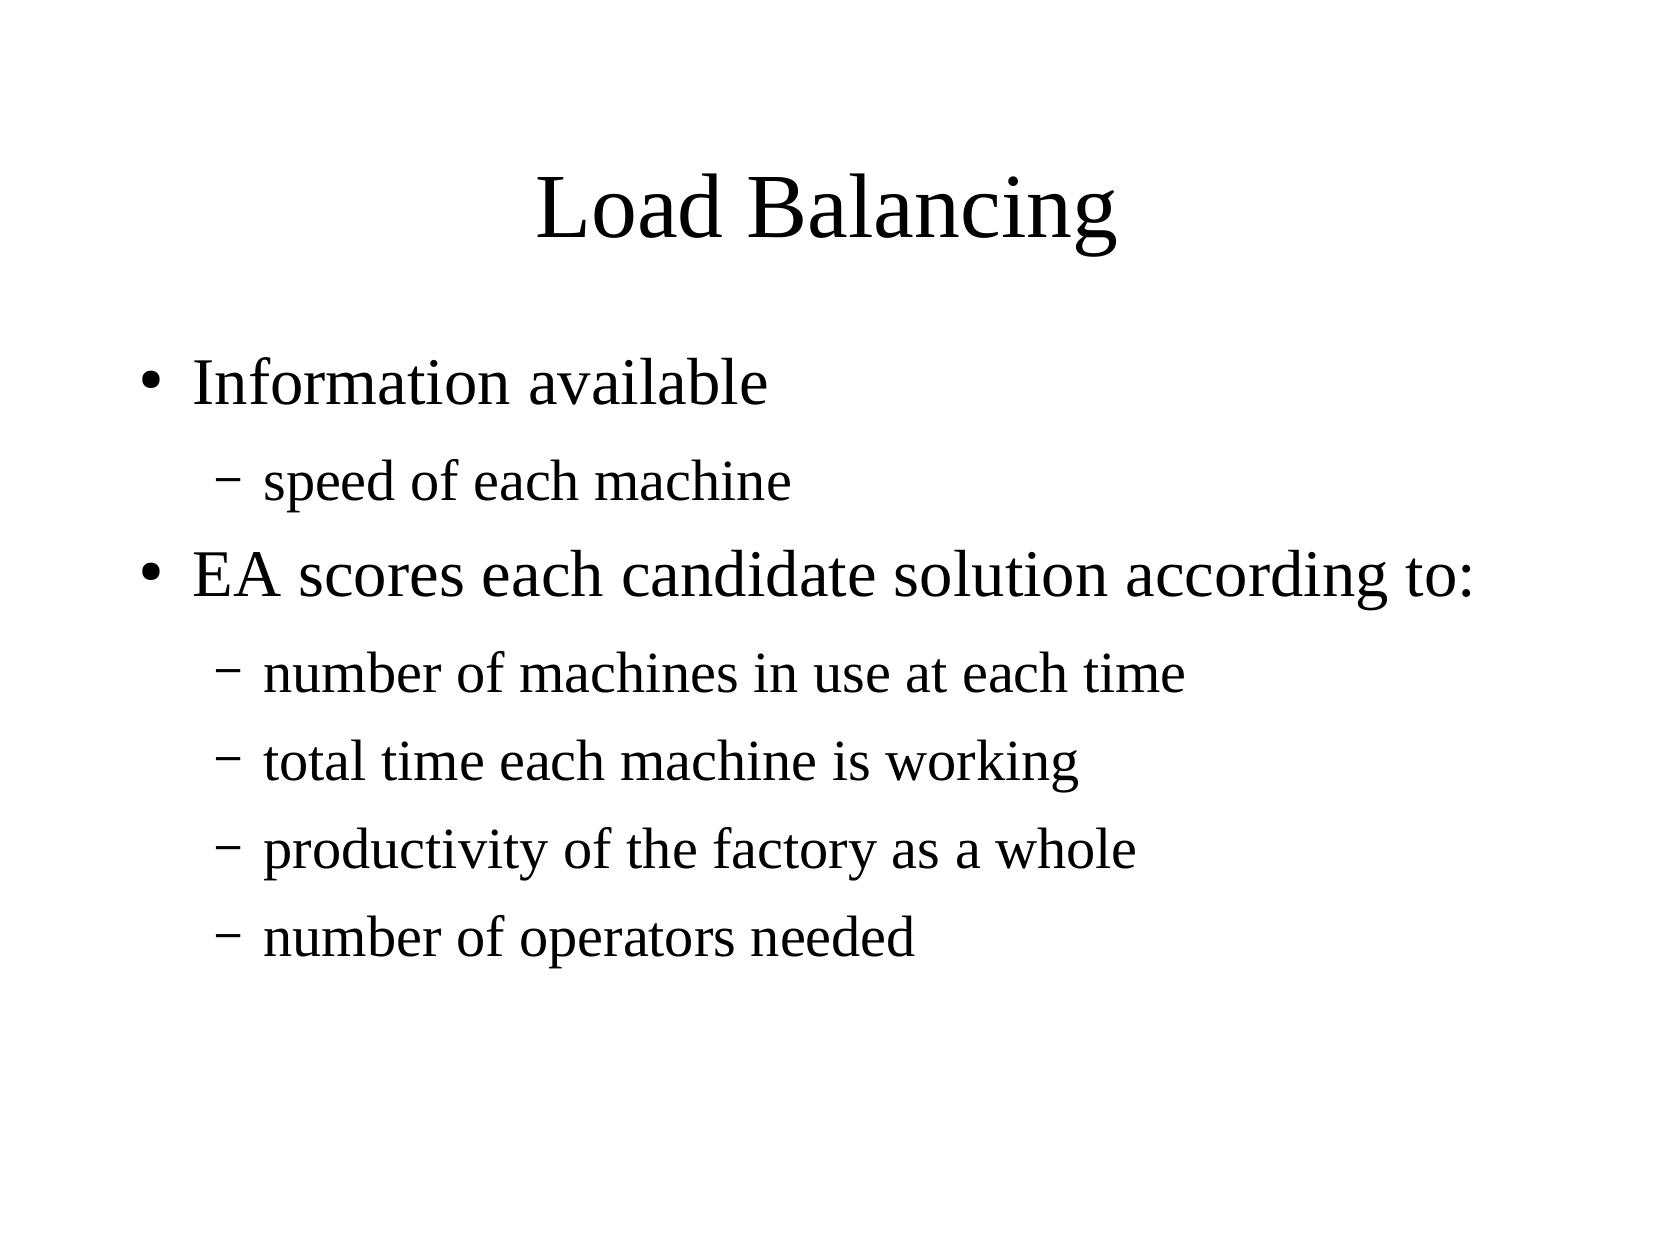

# Load Balancing
Information available
speed of each machine
EA scores each candidate solution according to:
number of machines in use at each time
total time each machine is working
productivity of the factory as a whole
number of operators needed